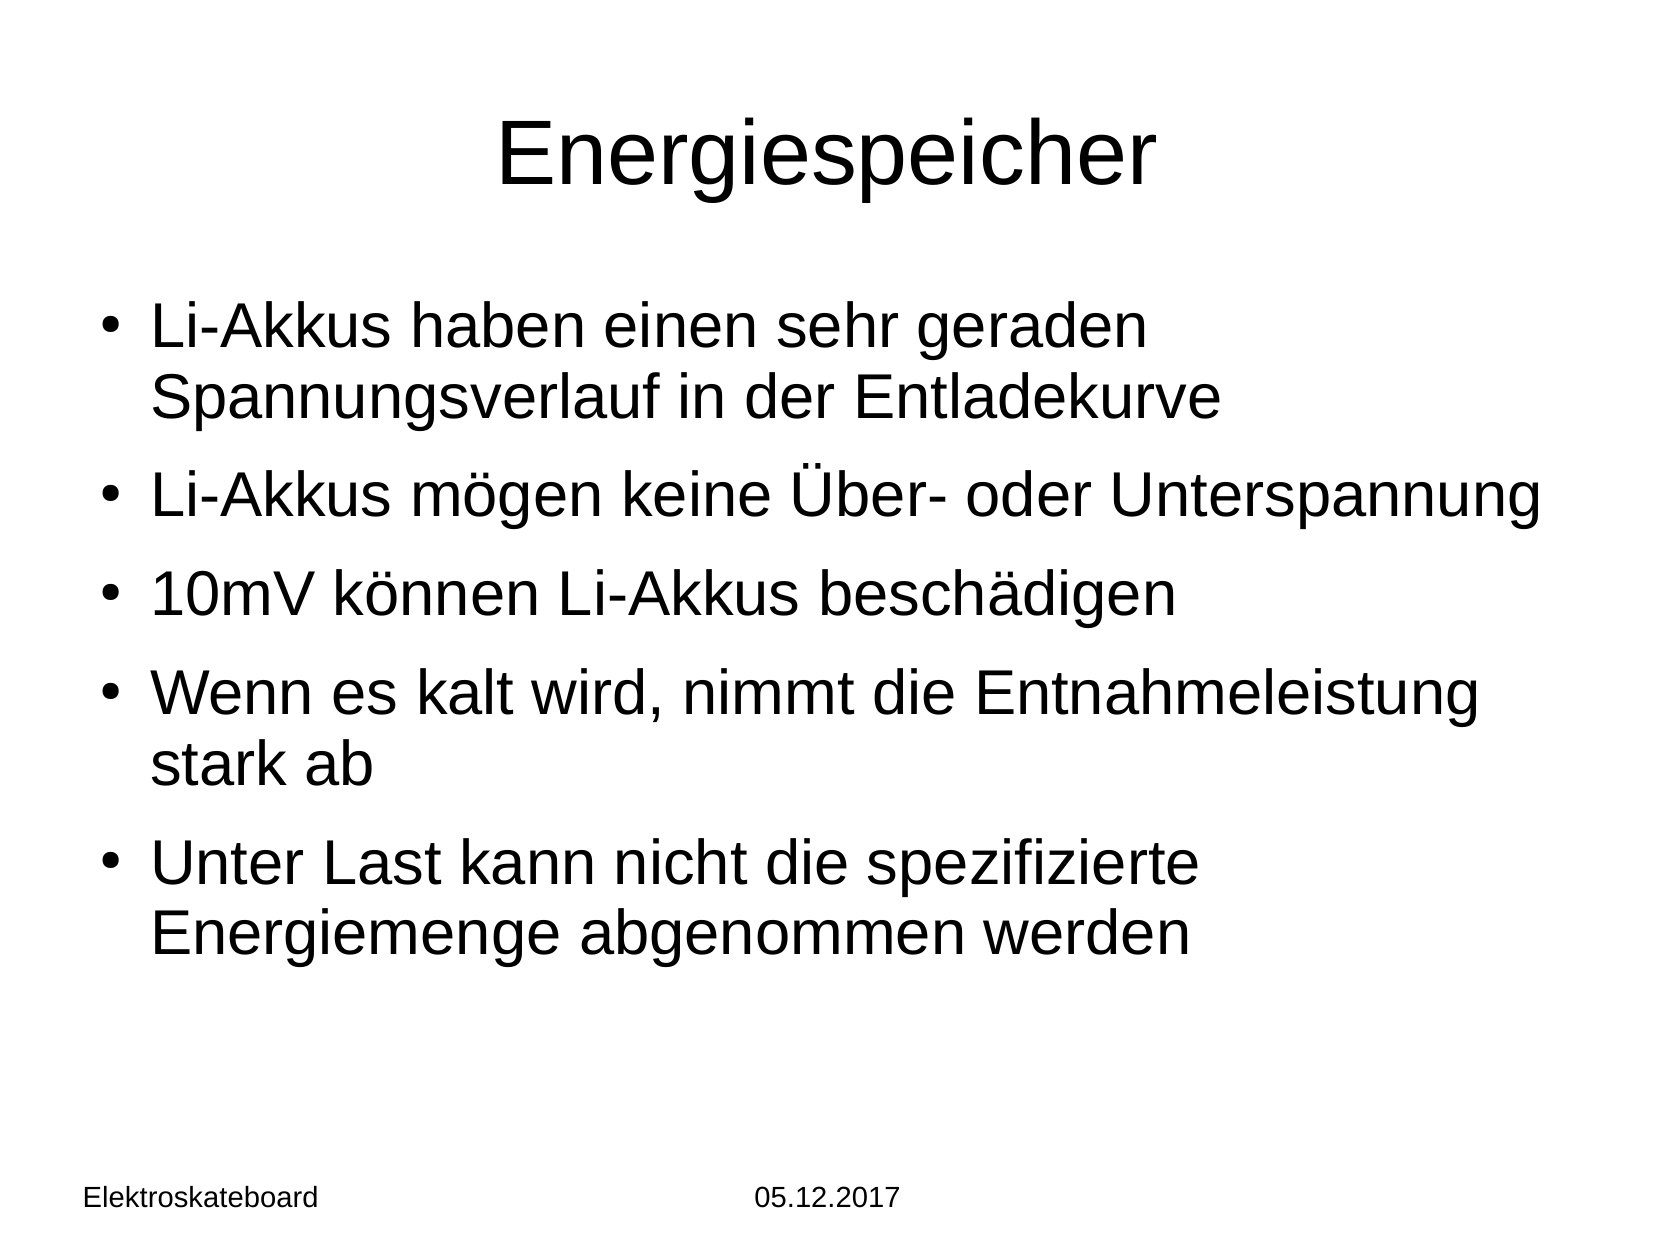

# Energiespeicher
Li-Akkus haben einen sehr geraden Spannungsverlauf in der Entladekurve
Li-Akkus mögen keine Über- oder Unterspannung
10mV können Li-Akkus beschädigen
Wenn es kalt wird, nimmt die Entnahmeleistung stark ab
Unter Last kann nicht die spezifizierte Energiemenge abgenommen werden